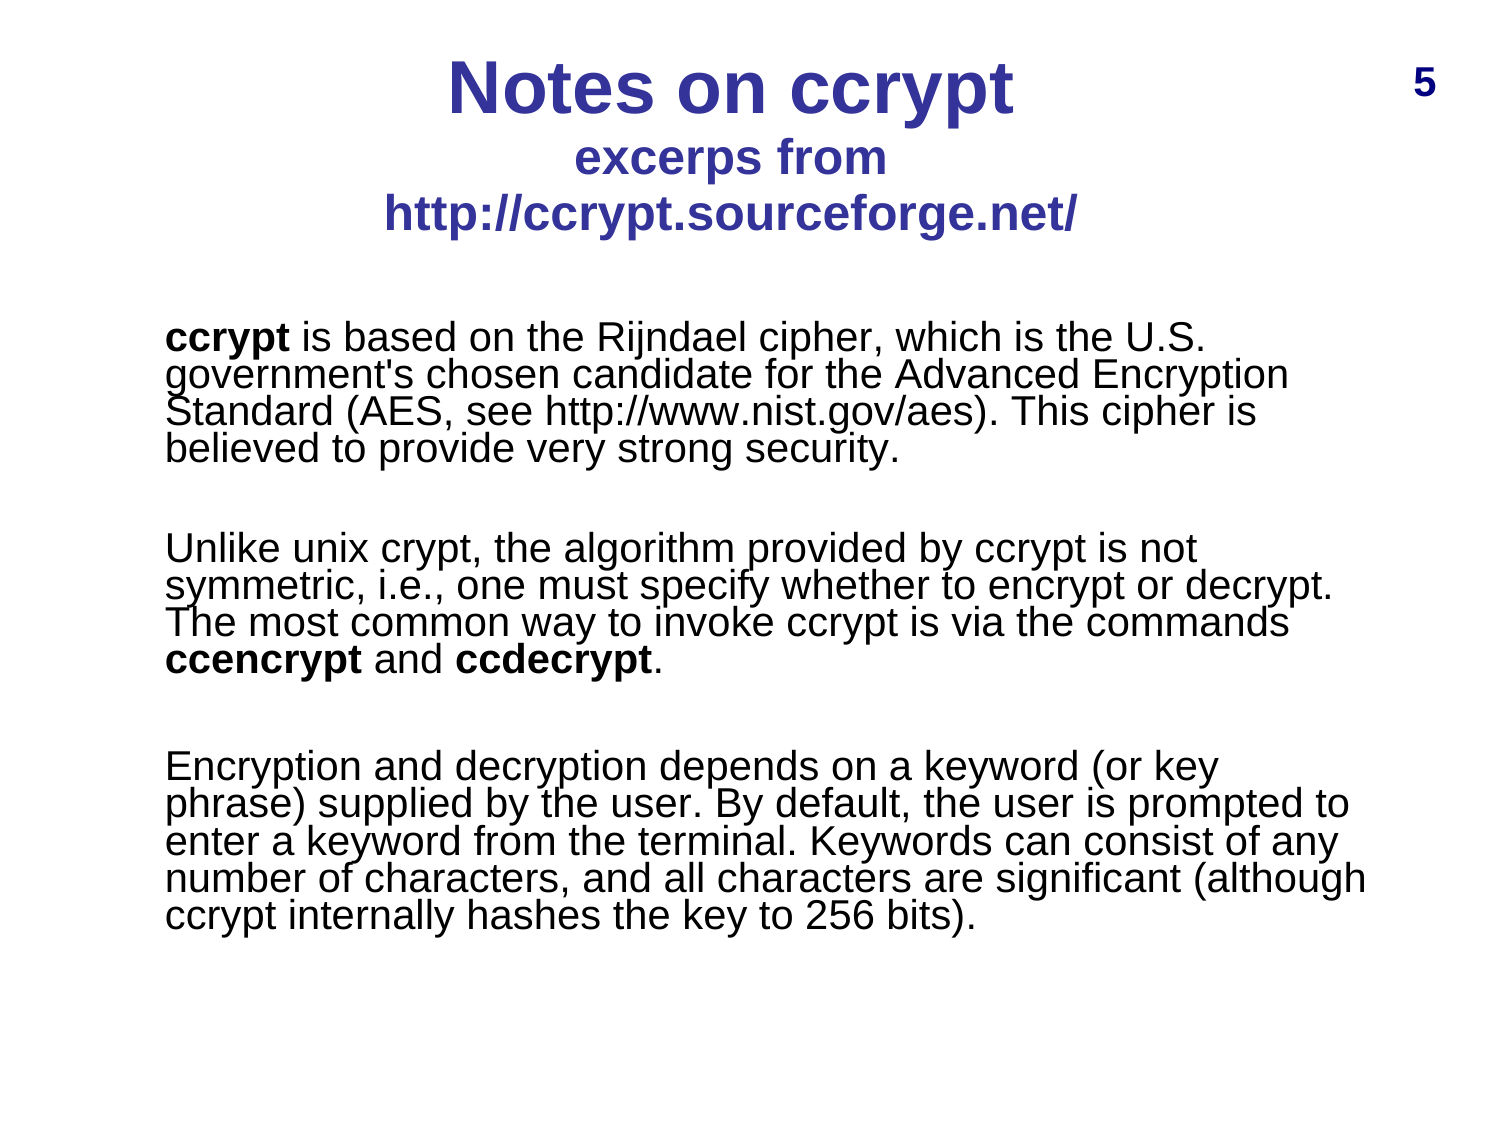

# Notes on ccrypt excerps from http://ccrypt.sourceforge.net/
5
ccrypt is based on the Rijndael cipher, which is the U.S. government's chosen candidate for the Advanced Encryption Standard (AES, see http://www.nist.gov/aes). This cipher is believed to provide very strong security.
Unlike unix crypt, the algorithm provided by ccrypt is not symmetric, i.e., one must specify whether to encrypt or decrypt. The most common way to invoke ccrypt is via the commands ccencrypt and ccdecrypt.
Encryption and decryption depends on a keyword (or key phrase) supplied by the user. By default, the user is prompted to enter a keyword from the terminal. Keywords can consist of any number of characters, and all characters are significant (although ccrypt internally hashes the key to 256 bits).